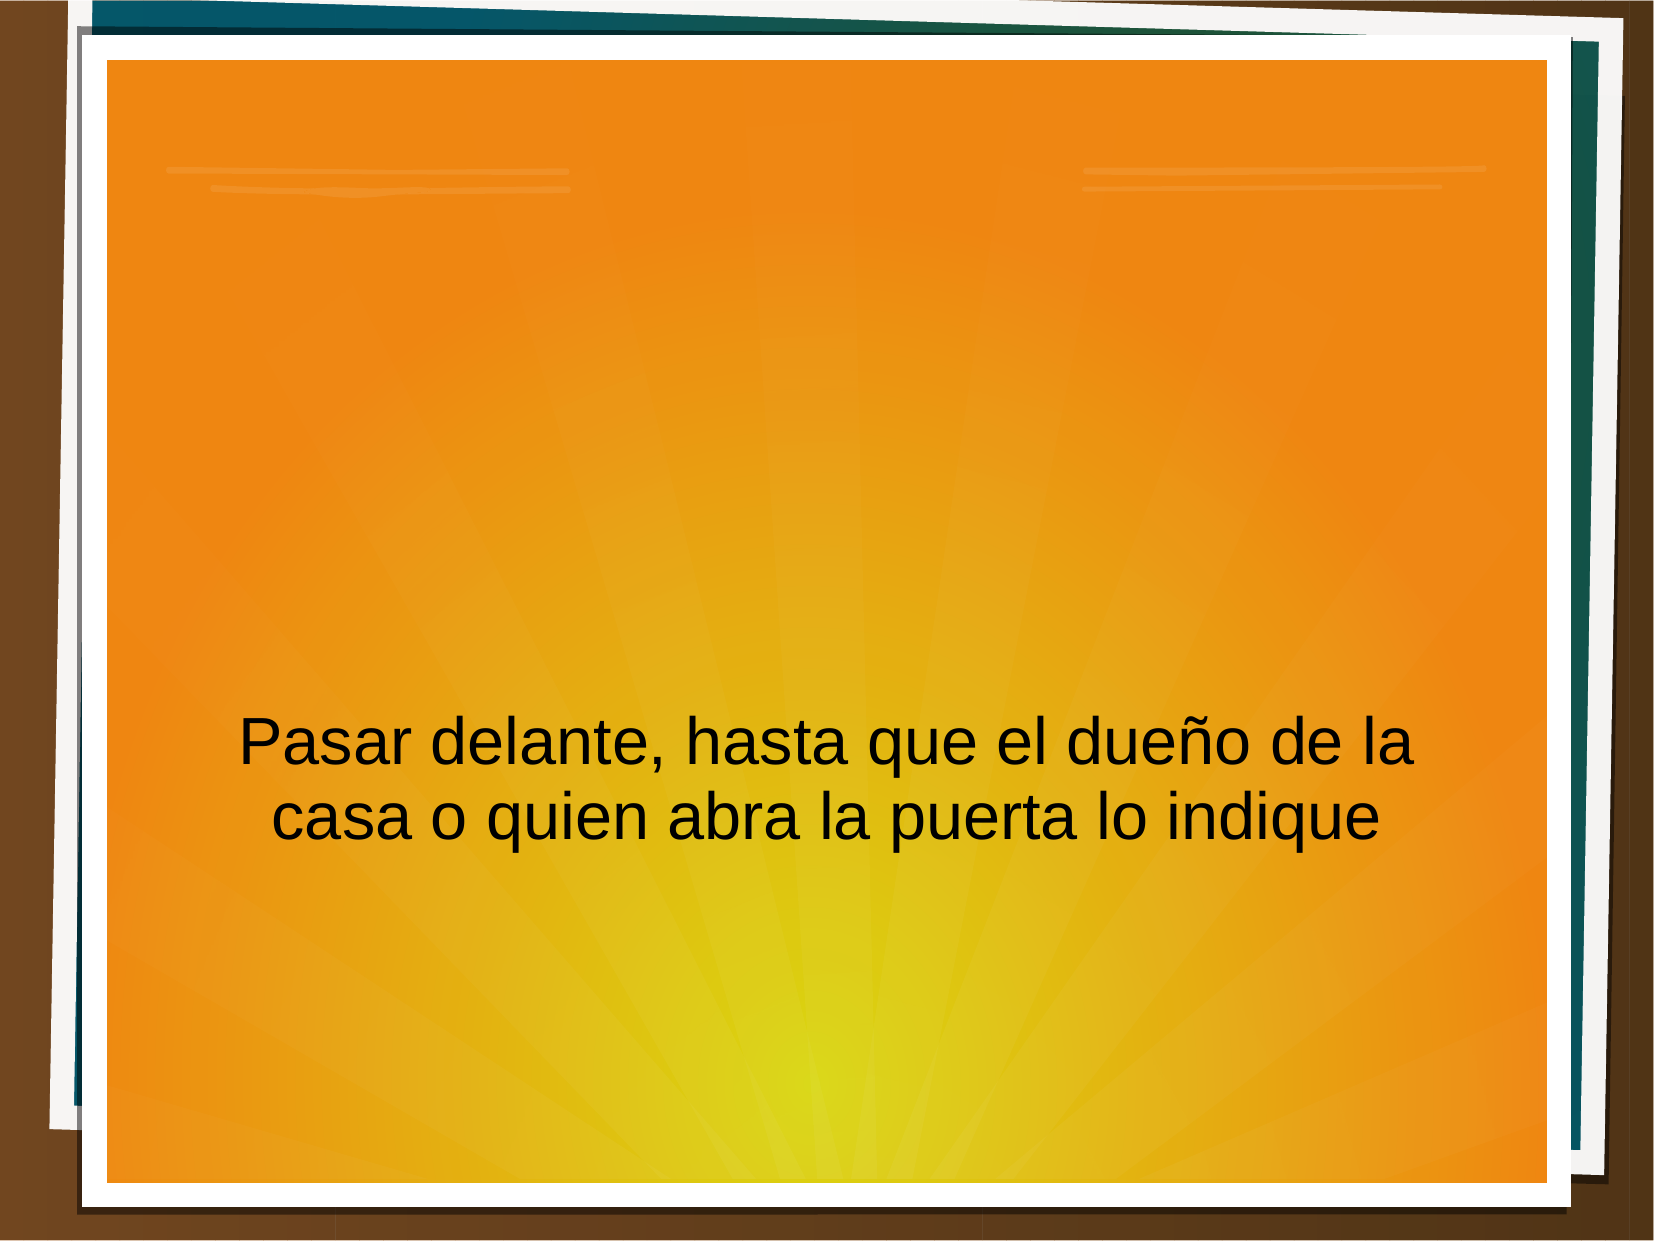

#
Pasar delante, hasta que el dueño de la casa o quien abra la puerta lo indique